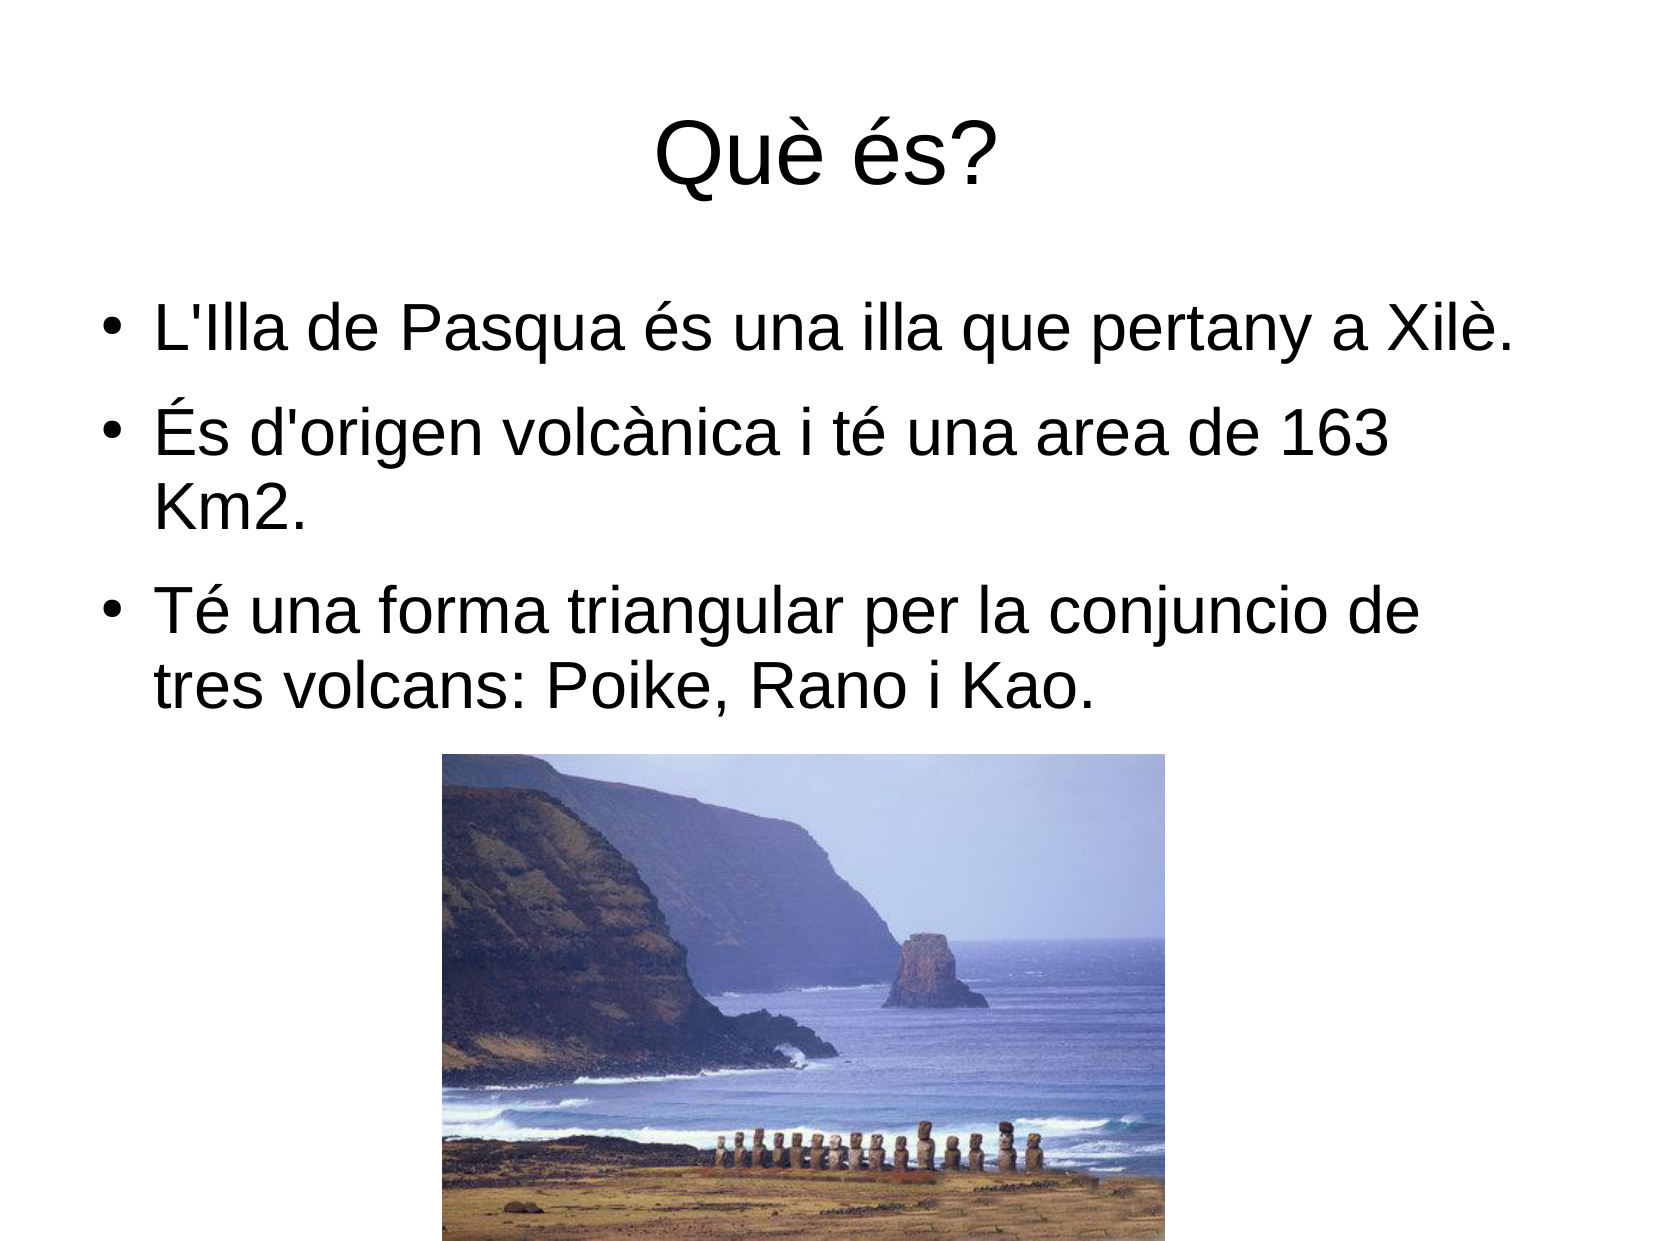

# Què és?
L'Illa de Pasqua és una illa que pertany a Xilè.
És d'origen volcànica i té una area de 163 Km2.
Té una forma triangular per la conjuncio de tres volcans: Poike, Rano i Kao.